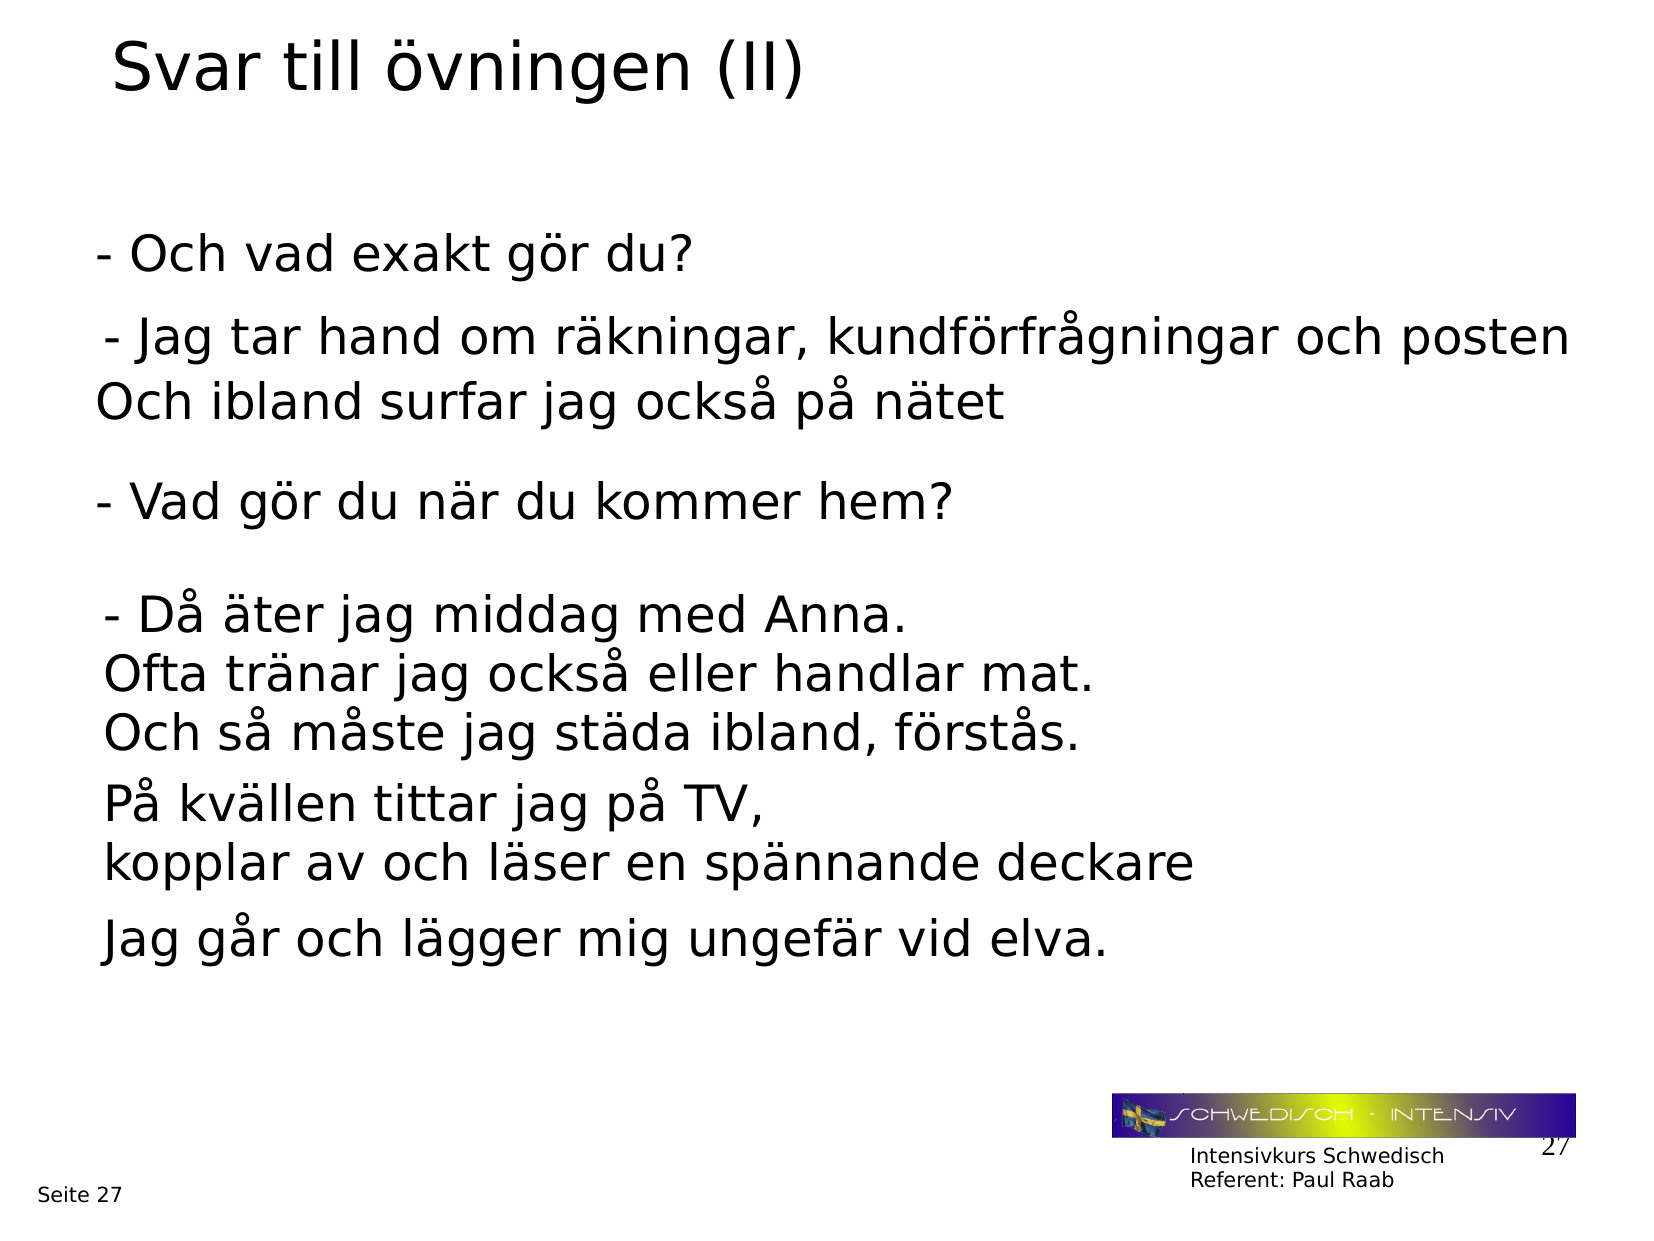

Svar till övningen (II)
- Och vad exakt gör du?
- Jag tar hand om räkningar, kundförfrågningar och posten
Och ibland surfar jag också på nätet
- Vad gör du när du kommer hem?
- Då äter jag middag med Anna.
Ofta tränar jag också eller handlar mat.
Och så måste jag städa ibland, förstås.
På kvällen tittar jag på TV,
kopplar av och läser en spännande deckare
Jag går och lägger mig ungefär vid elva.